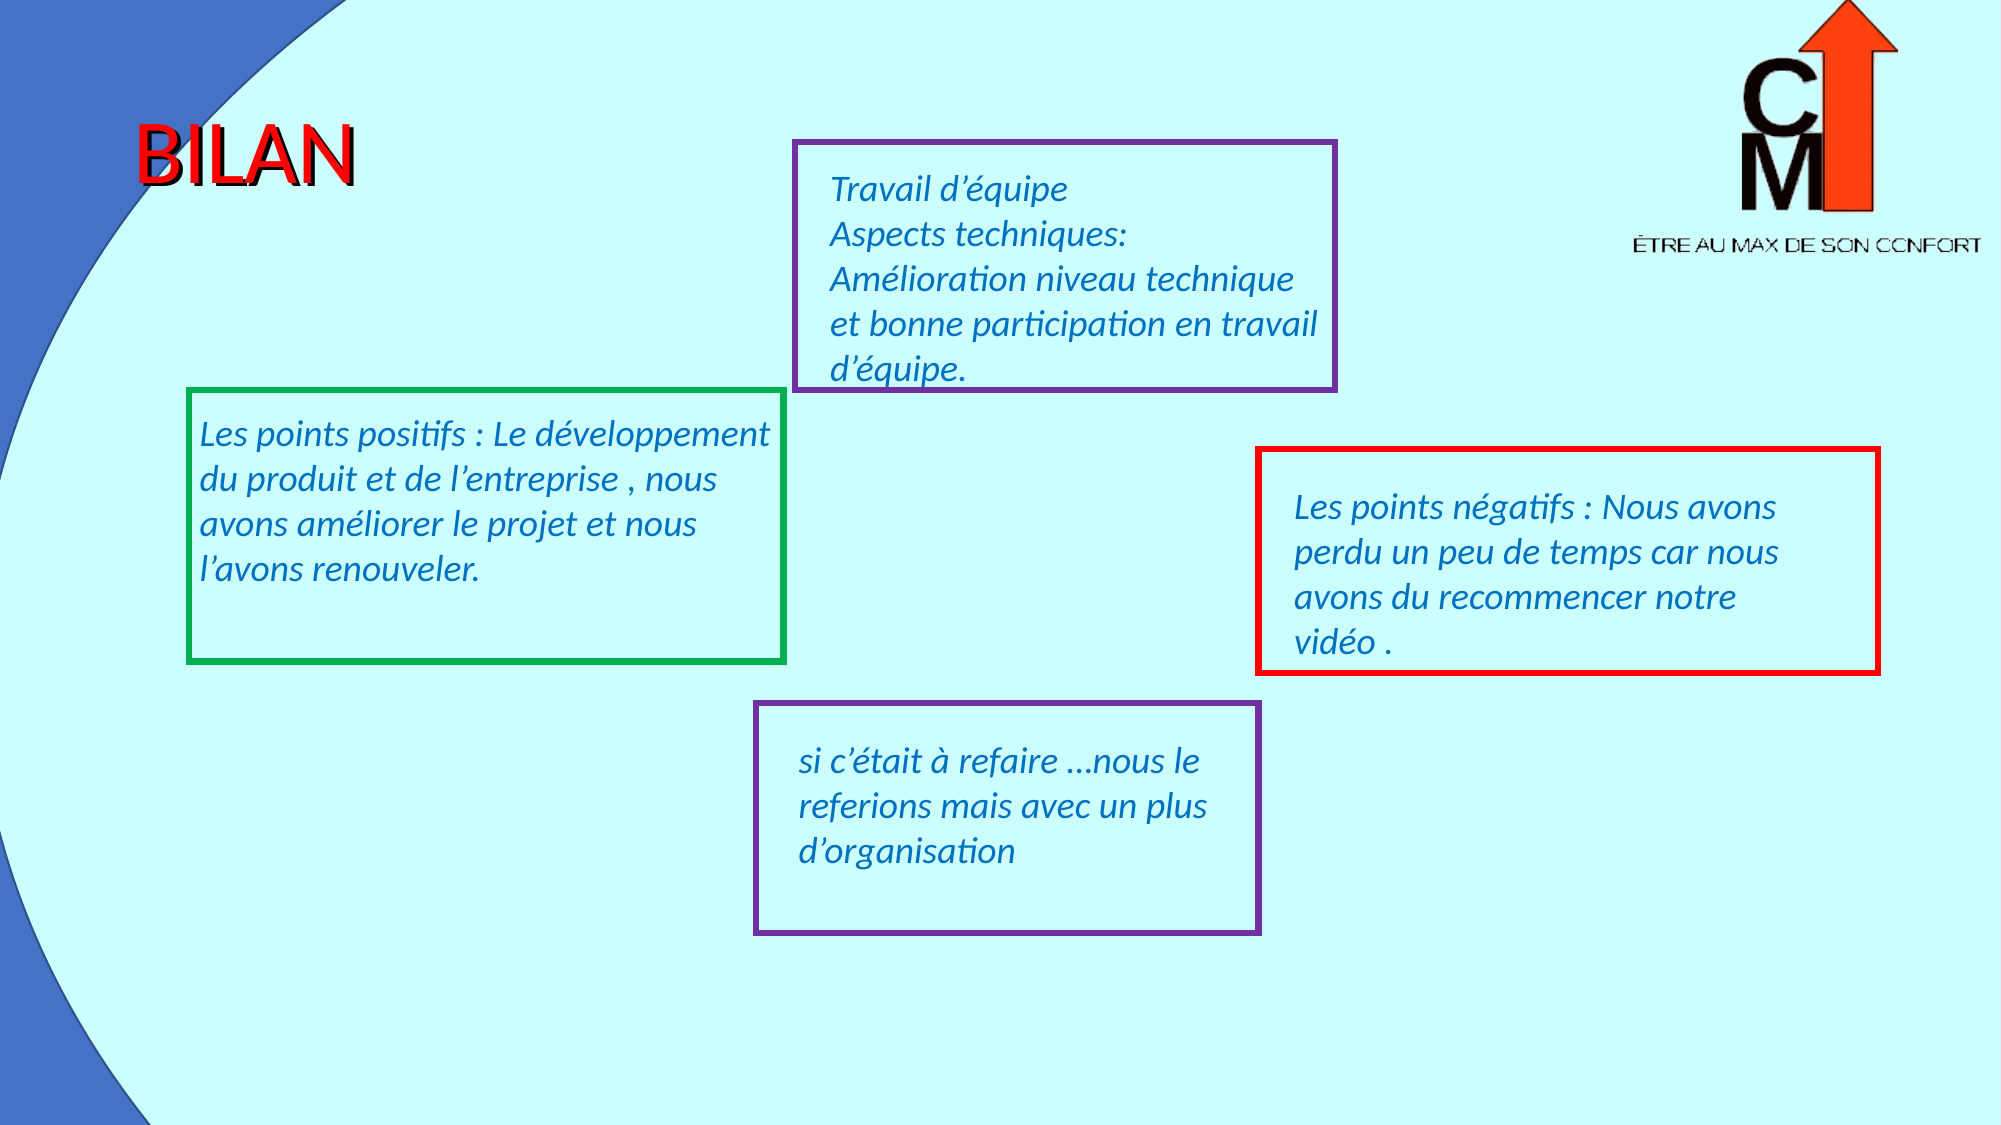

BILAN
Travail d’équipe
Aspects techniques: Amélioration niveau technique et bonne participation en travail d’équipe.
Les points positifs : Le développement du produit et de l’entreprise , nous avons améliorer le projet et nous l’avons renouveler.
Les points négatifs : Nous avons perdu un peu de temps car nous avons du recommencer notre vidéo .
si c’était à refaire …nous le referions mais avec un plus d’organisation